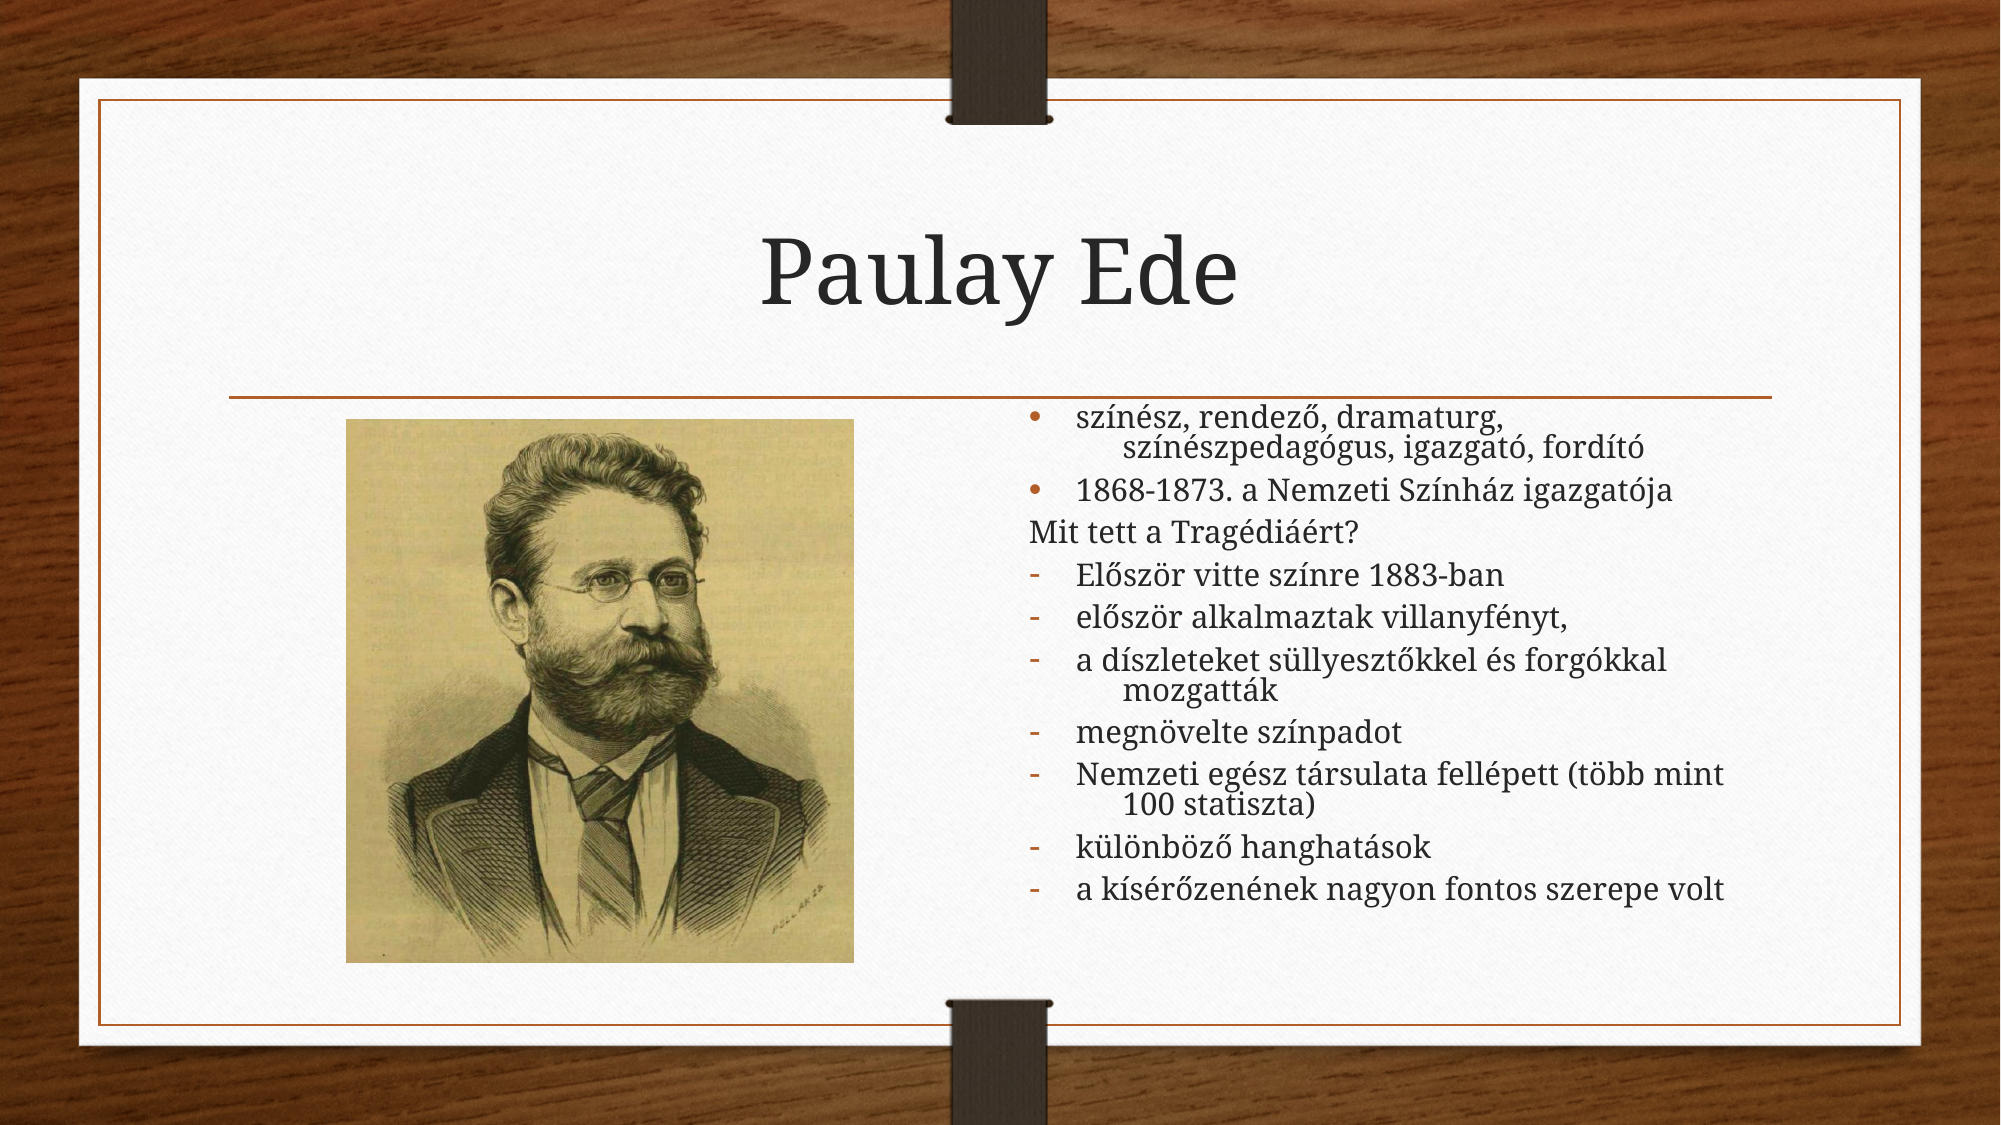

# Paulay Ede
színész, rendező, dramaturg, színészpedagógus, igazgató, fordító
1868-1873. a Nemzeti Színház igazgatója
Mit tett a Tragédiáért?
Először vitte színre 1883-ban
először alkalmaztak villanyfényt,
a díszleteket süllyesztőkkel és forgókkal mozgatták
megnövelte színpadot
Nemzeti egész társulata fellépett (több mint 100 statiszta)
különböző hanghatások
a kísérőzenének nagyon fontos szerepe volt